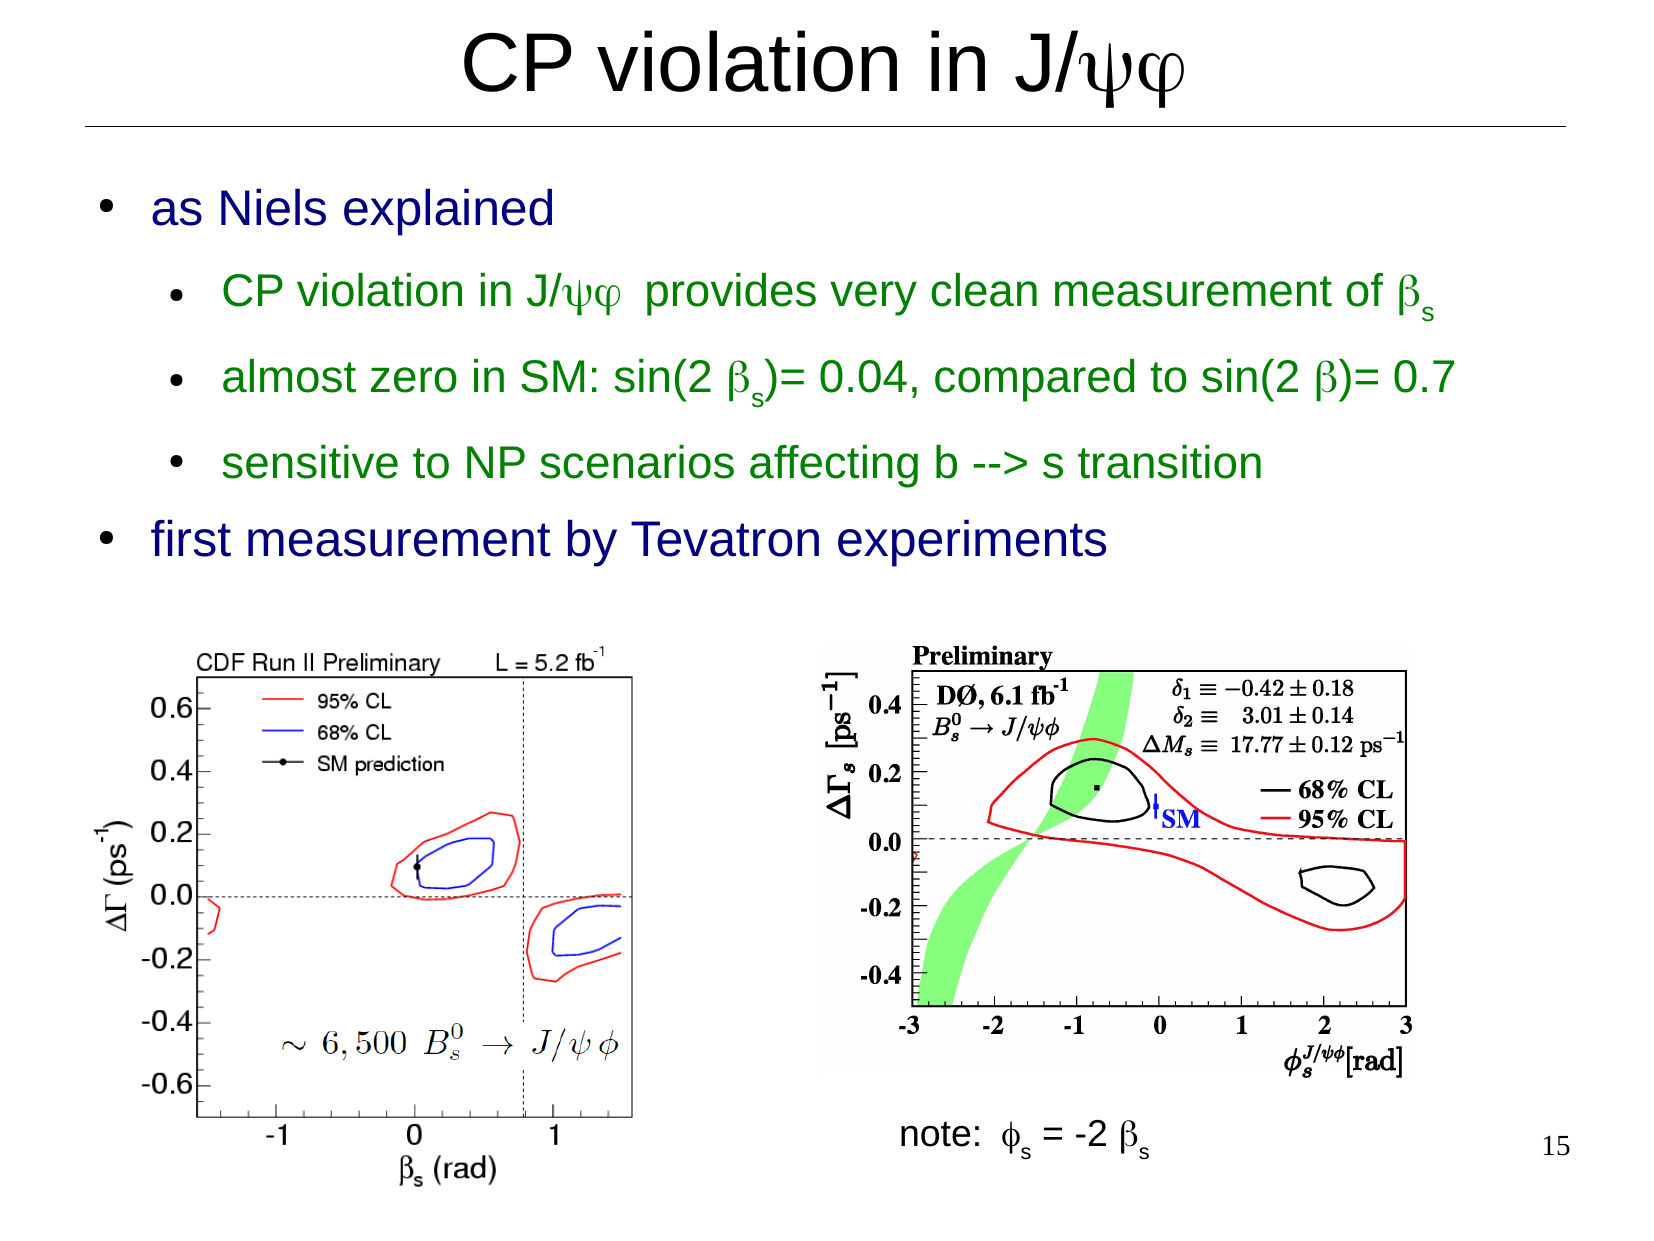

# CP violation in J/yj
as Niels explained
CP violation in J/yj provides very clean measurement of bs
almost zero in SM: sin(2 bs)= 0.04, compared to sin(2 b)= 0.7
sensitive to NP scenarios affecting b --> s transition
first measurement by Tevatron experiments
note: fs = -2 bs
15